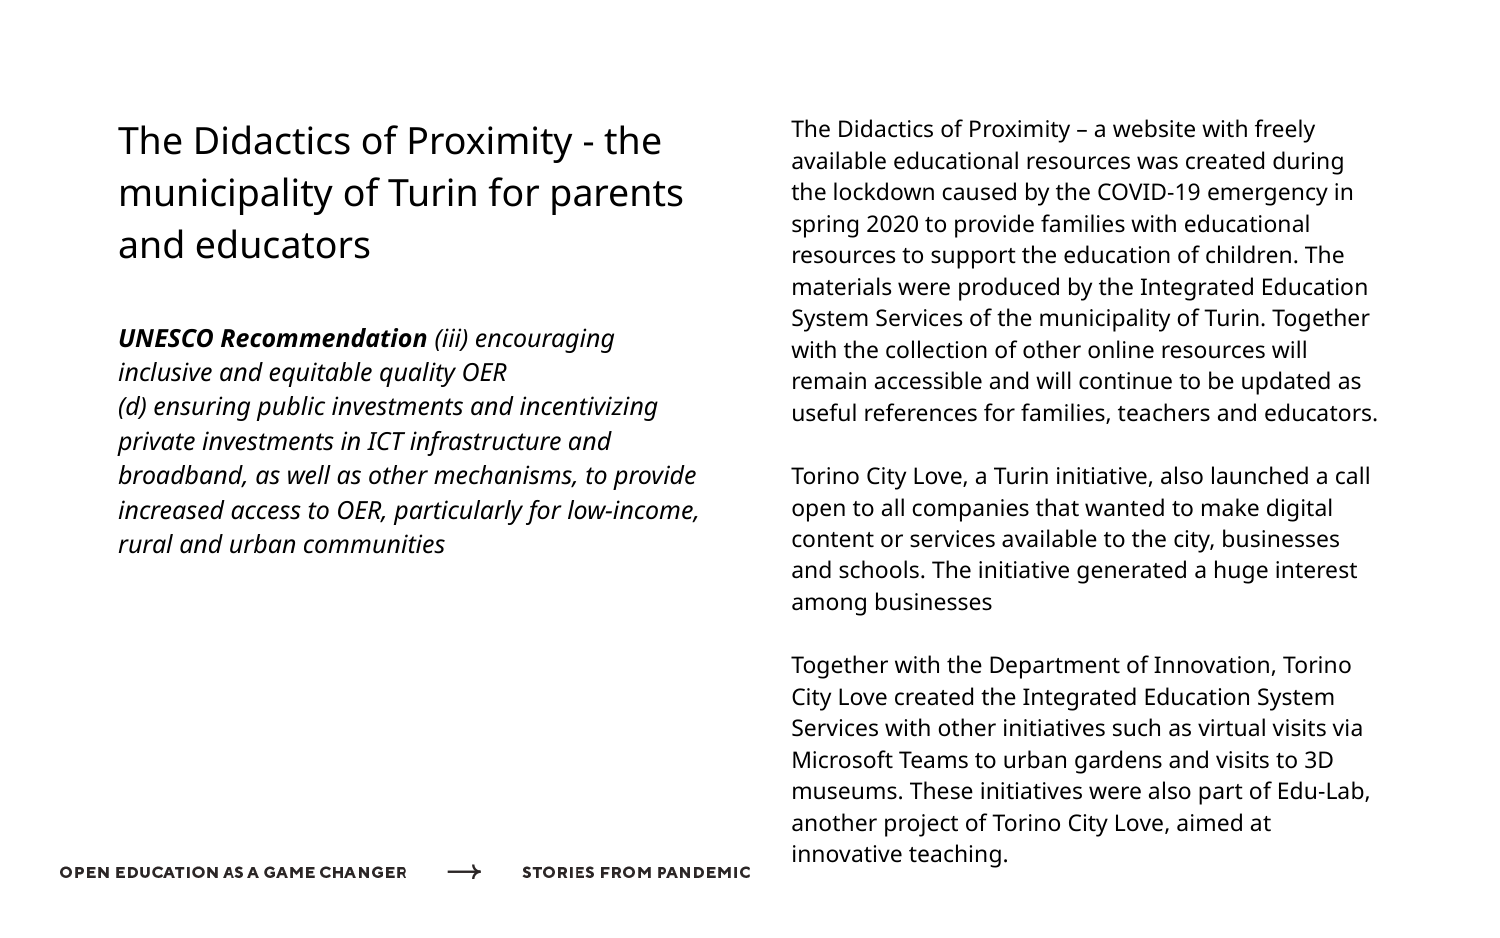

The Didactics of Proximity – a website with freely available educational resources was created during the lockdown caused by the COVID-19 emergency in spring 2020 to provide families with educational resources to support the education of children. The materials were produced by the Integrated Education System Services of the municipality of Turin. Together with the collection of other online resources will remain accessible and will continue to be updated as useful references for families, teachers and educators.
Torino City Love, a Turin initiative, also launched a call open to all companies that wanted to make digital content or services available to the city, businesses and schools. The initiative generated a huge interest among businesses
Together with the Department of Innovation, Torino City Love created the Integrated Education System Services with other initiatives such as virtual visits via Microsoft Teams to urban gardens and visits to 3D museums. These initiatives were also part of Edu-Lab, another project of Torino City Love, aimed at innovative teaching.
# The Didactics of Proximity - the municipality of Turin for parents and educators
UNESCO Recommendation (iii) encouraging inclusive and equitable quality OER
(d) ensuring public investments and incentivizing private investments in ICT infrastructure and broadband, as well as other mechanisms, to provide increased access to OER, particularly for low-income, rural and urban communities